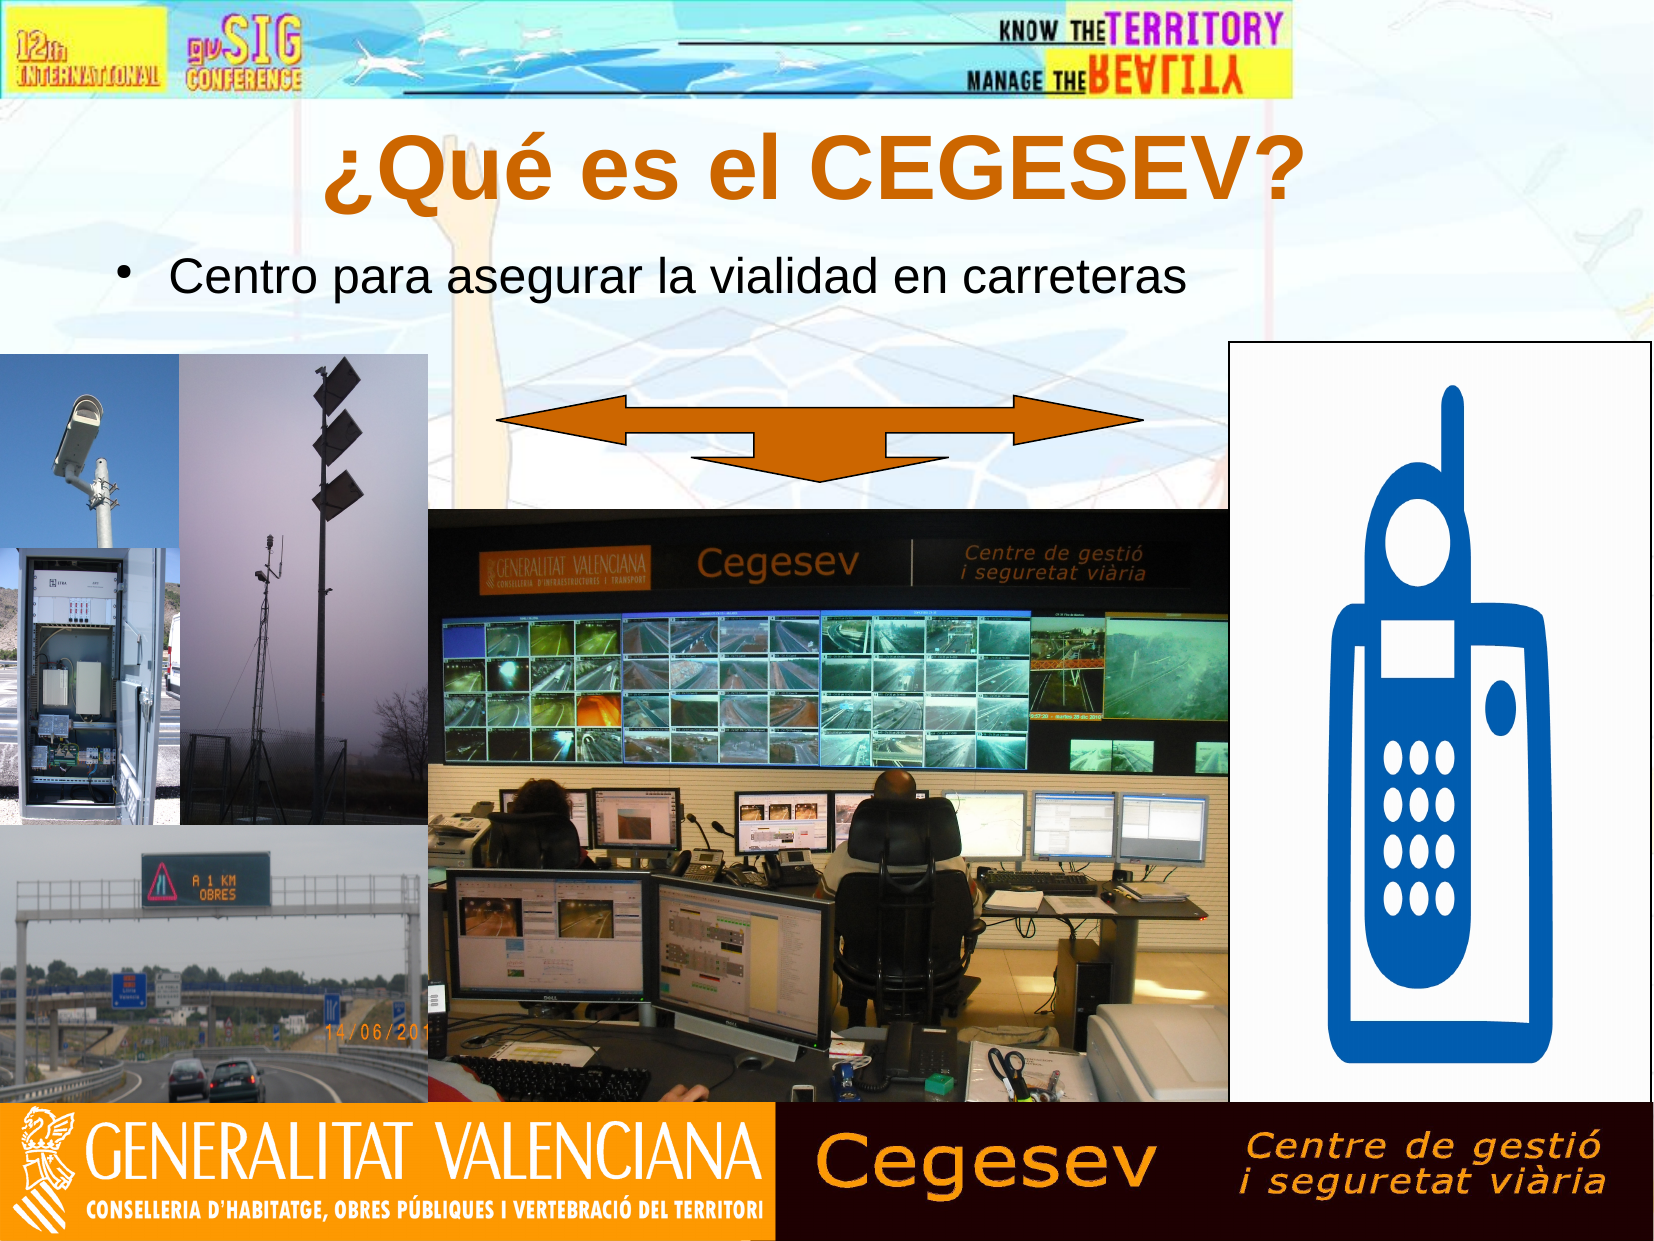

# ¿Qué es el CEGESEV?
Centro para asegurar la vialidad en carreteras